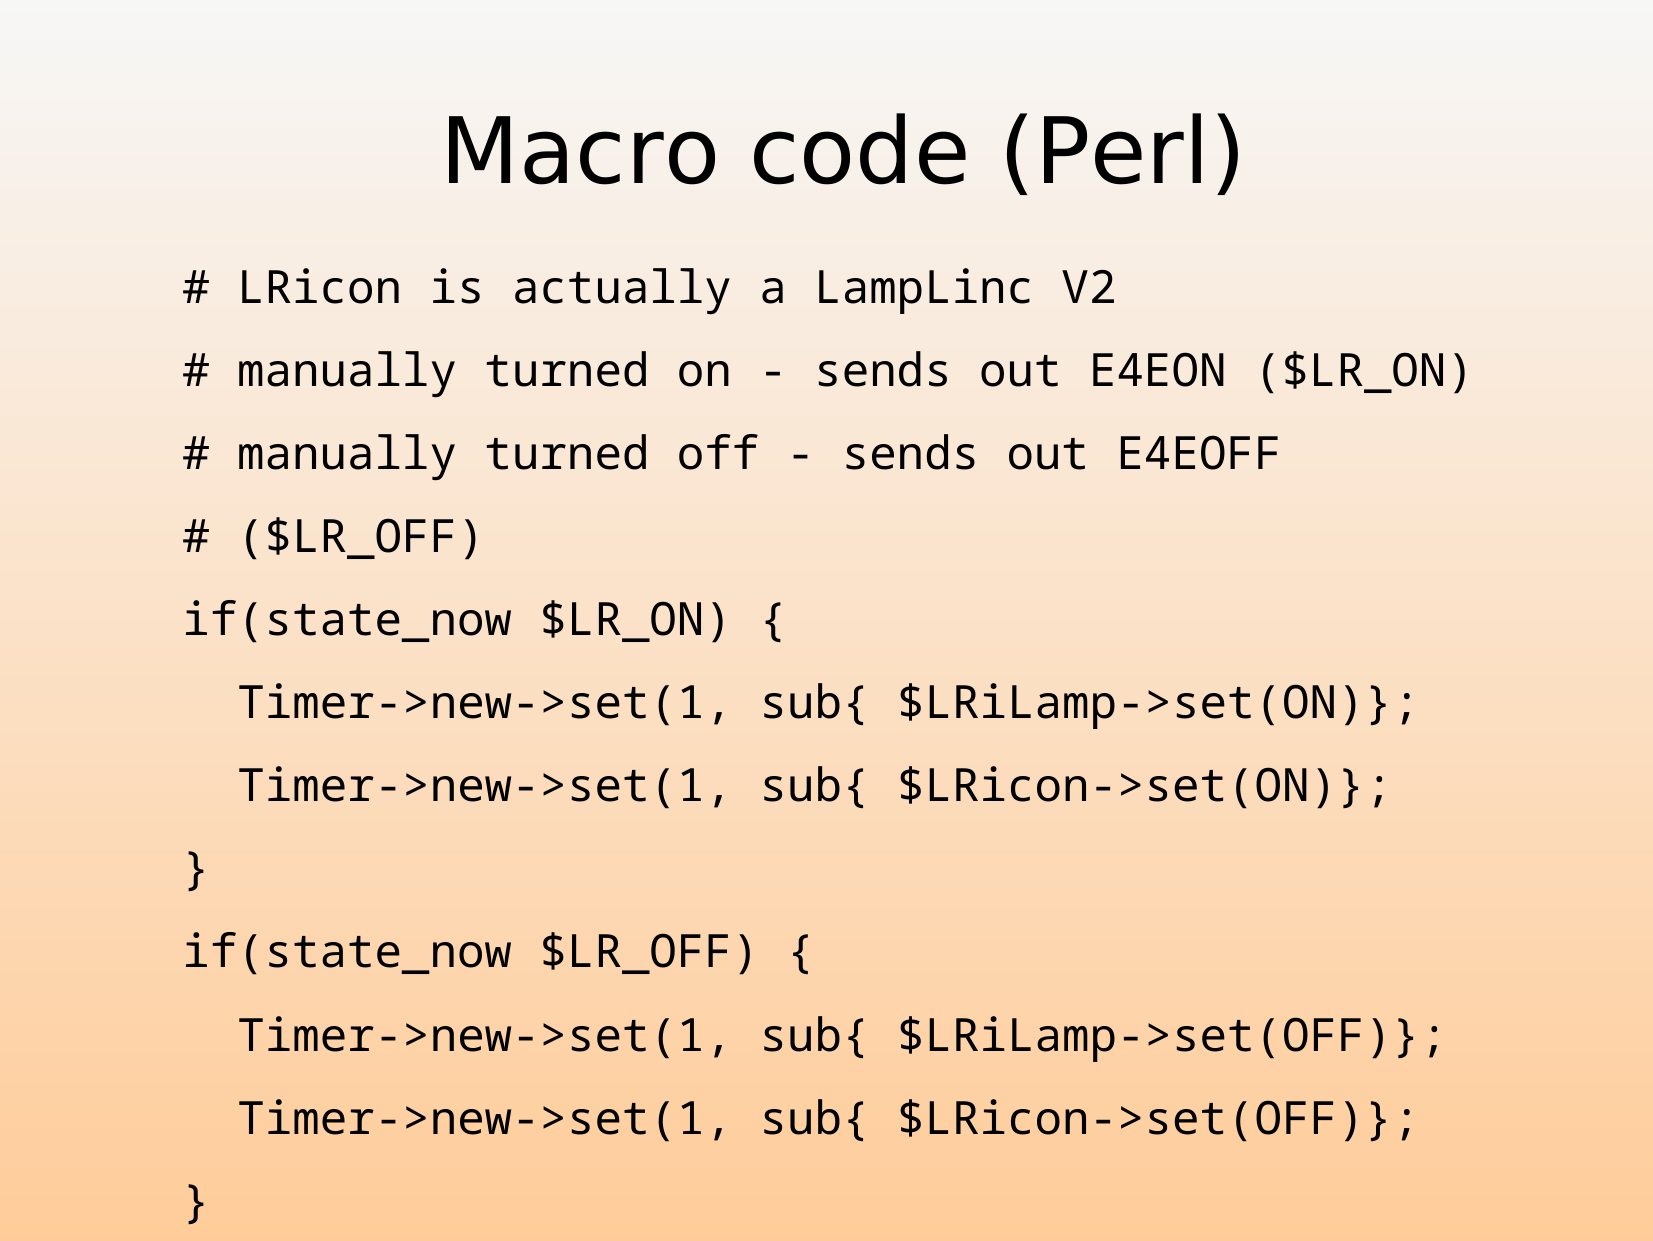

# Macro code (Perl)
# LRicon is actually a LampLinc V2
# manually turned on - sends out E4EON ($LR_ON)
# manually turned off - sends out E4EOFF
# ($LR_OFF)
if(state_now $LR_ON) {
 Timer->new->set(1, sub{ $LRiLamp->set(ON)};
 Timer->new->set(1, sub{ $LRicon->set(ON)};
}
if(state_now $LR_OFF) {
 Timer->new->set(1, sub{ $LRiLamp->set(OFF)};
 Timer->new->set(1, sub{ $LRicon->set(OFF)};
}